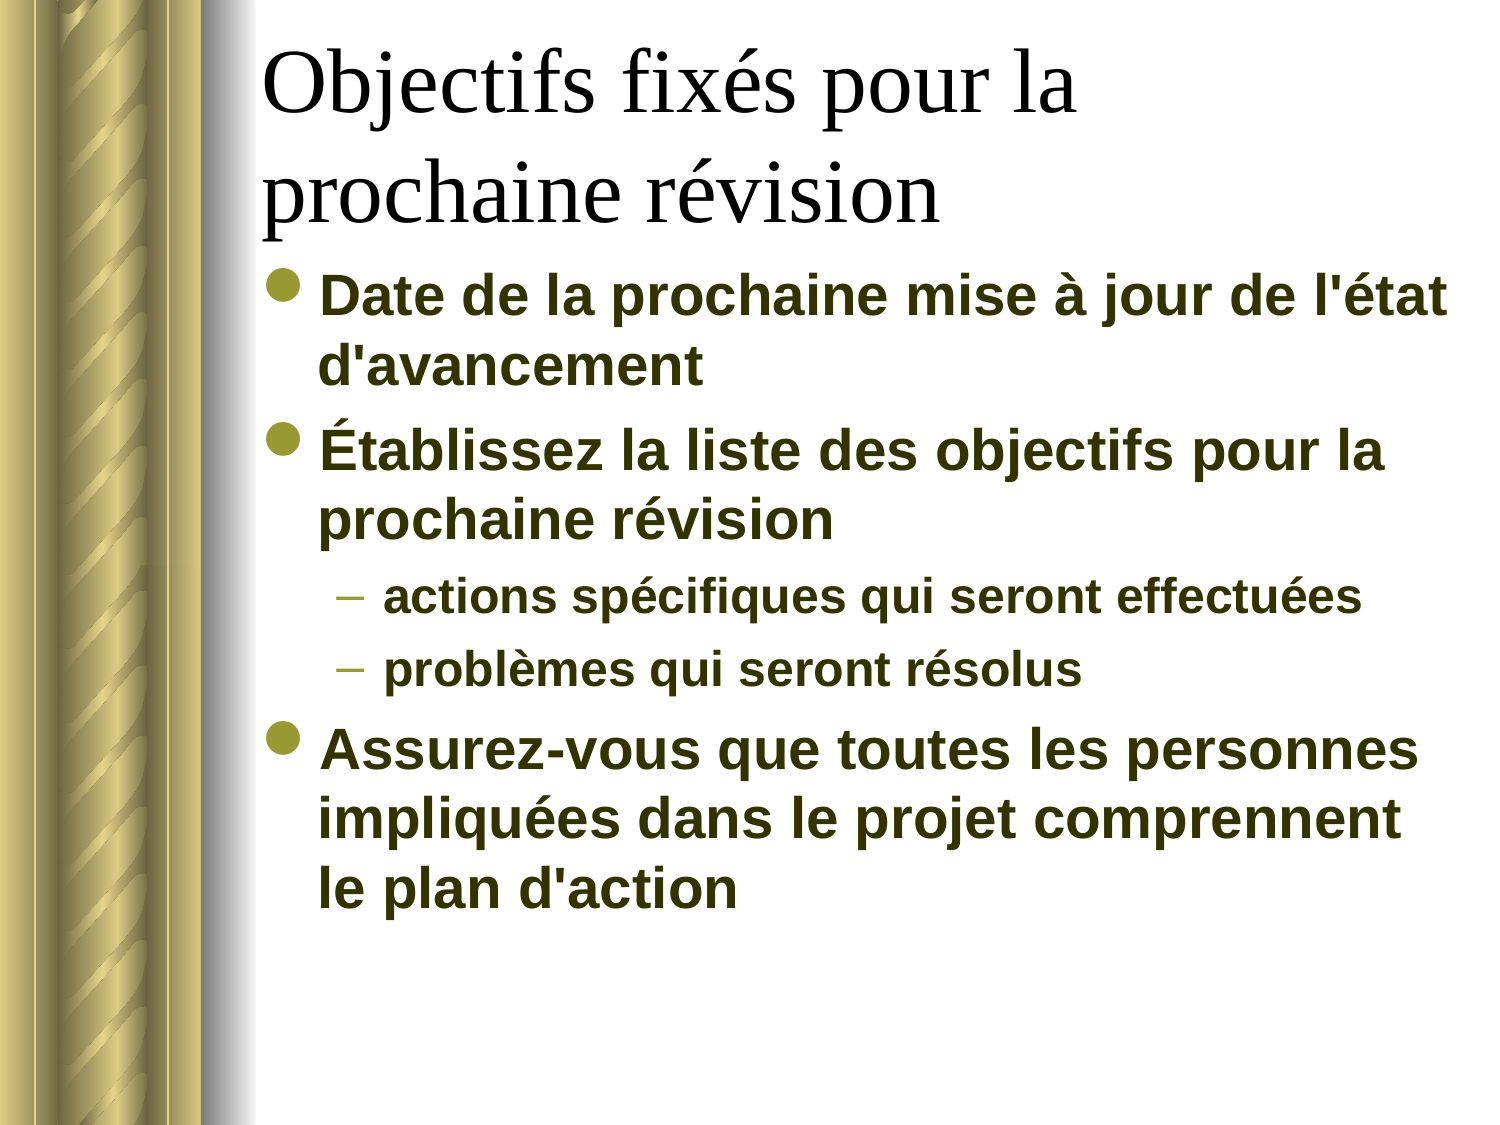

# Objectifs fixés pour la prochaine révision
Date de la prochaine mise à jour de l'état d'avancement
Établissez la liste des objectifs pour la prochaine révision
actions spécifiques qui seront effectuées
problèmes qui seront résolus
Assurez-vous que toutes les personnes impliquées dans le projet comprennent le plan d'action